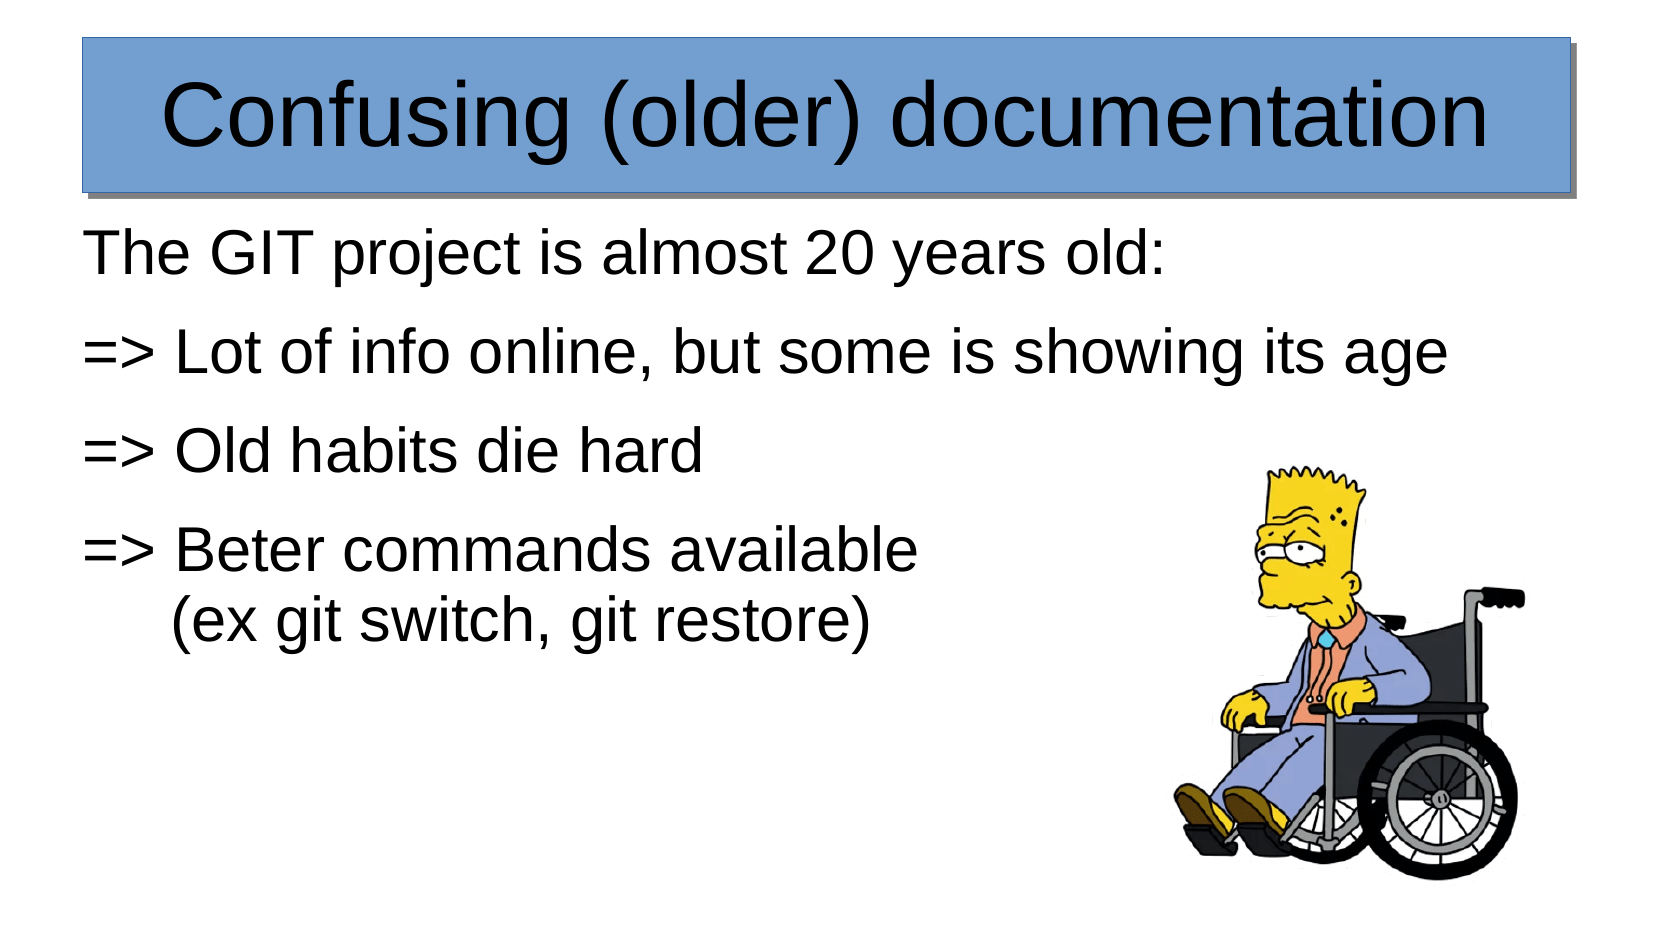

# Confusing (older) documentation
The GIT project is almost 20 years old:
=> Lot of info online, but some is showing its age
=> Old habits die hard
=> Beter commands available
 (ex git switch, git restore)